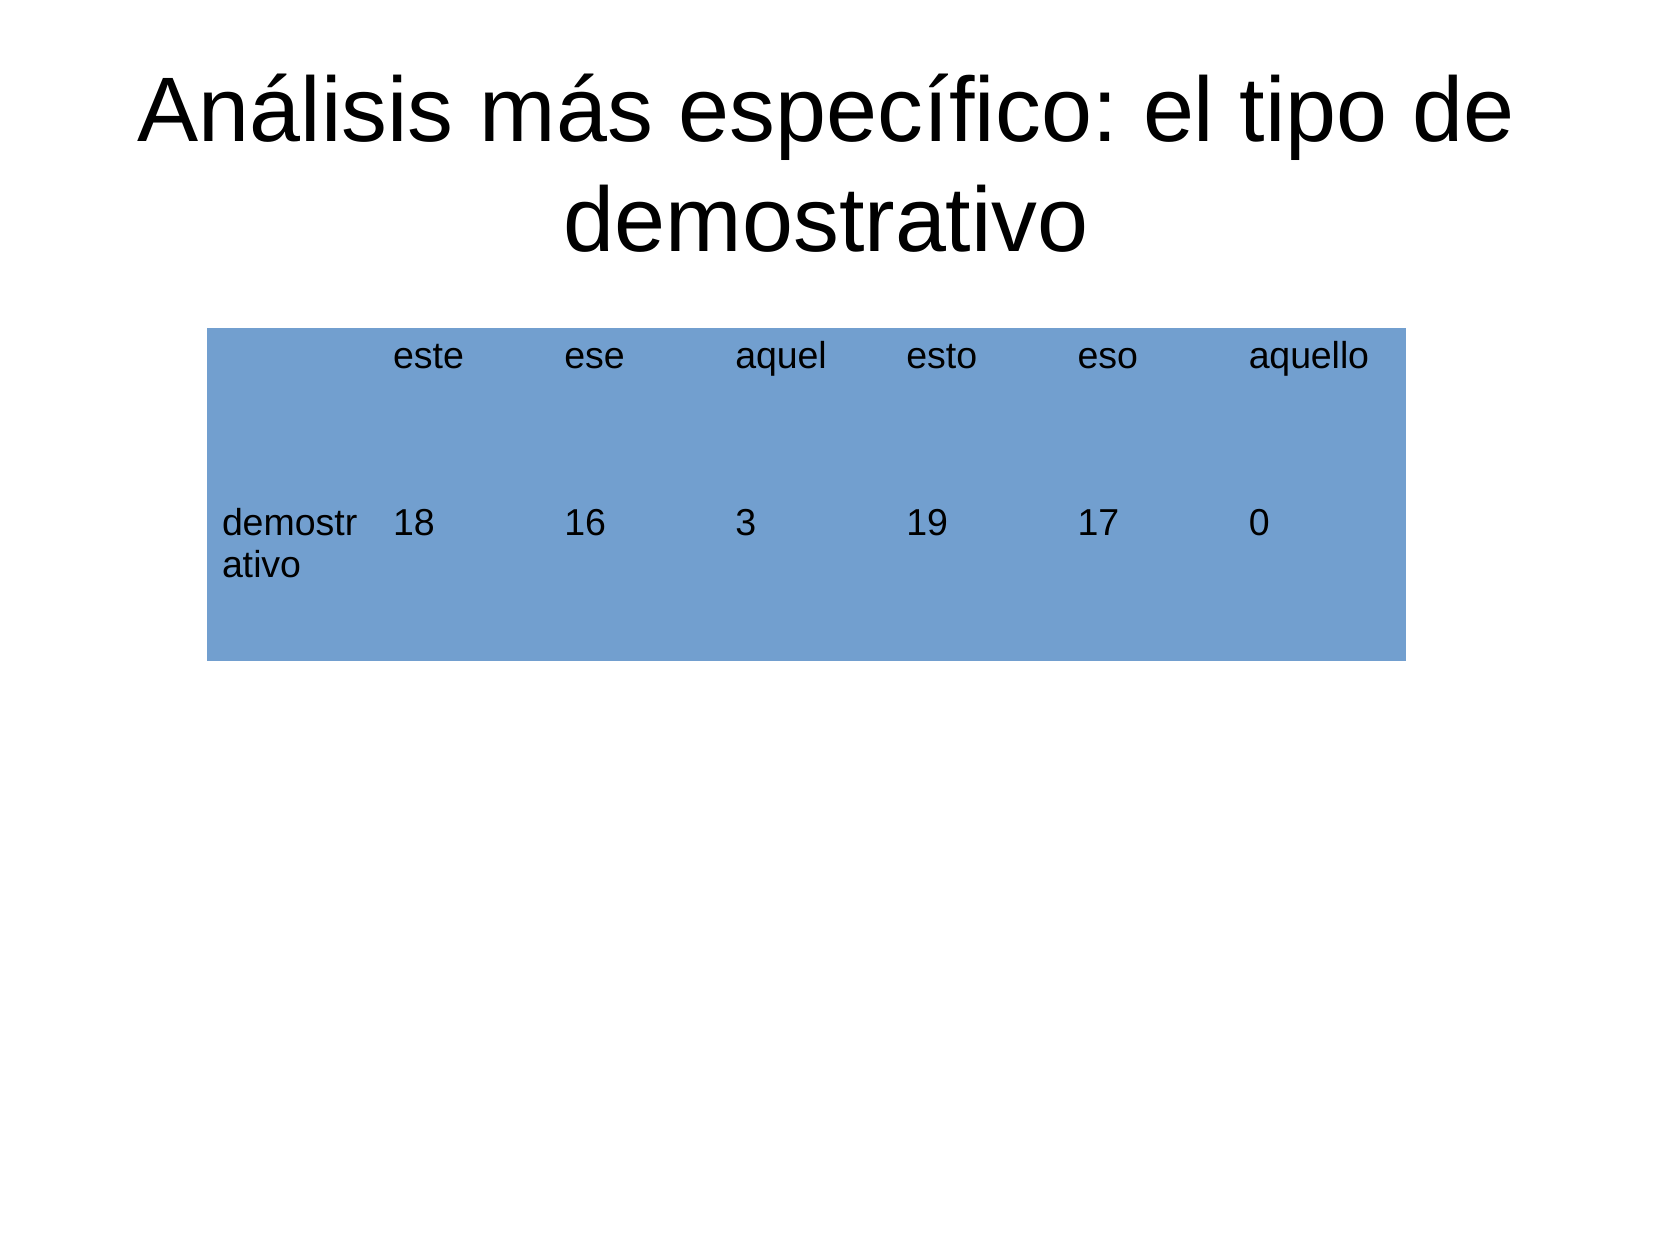

# Análisis más específico: el tipo de demostrativo
| | este | ese | aquel | esto | eso | aquello |
| --- | --- | --- | --- | --- | --- | --- |
| demostrativo | 18 | 16 | 3 | 19 | 17 | 0 |